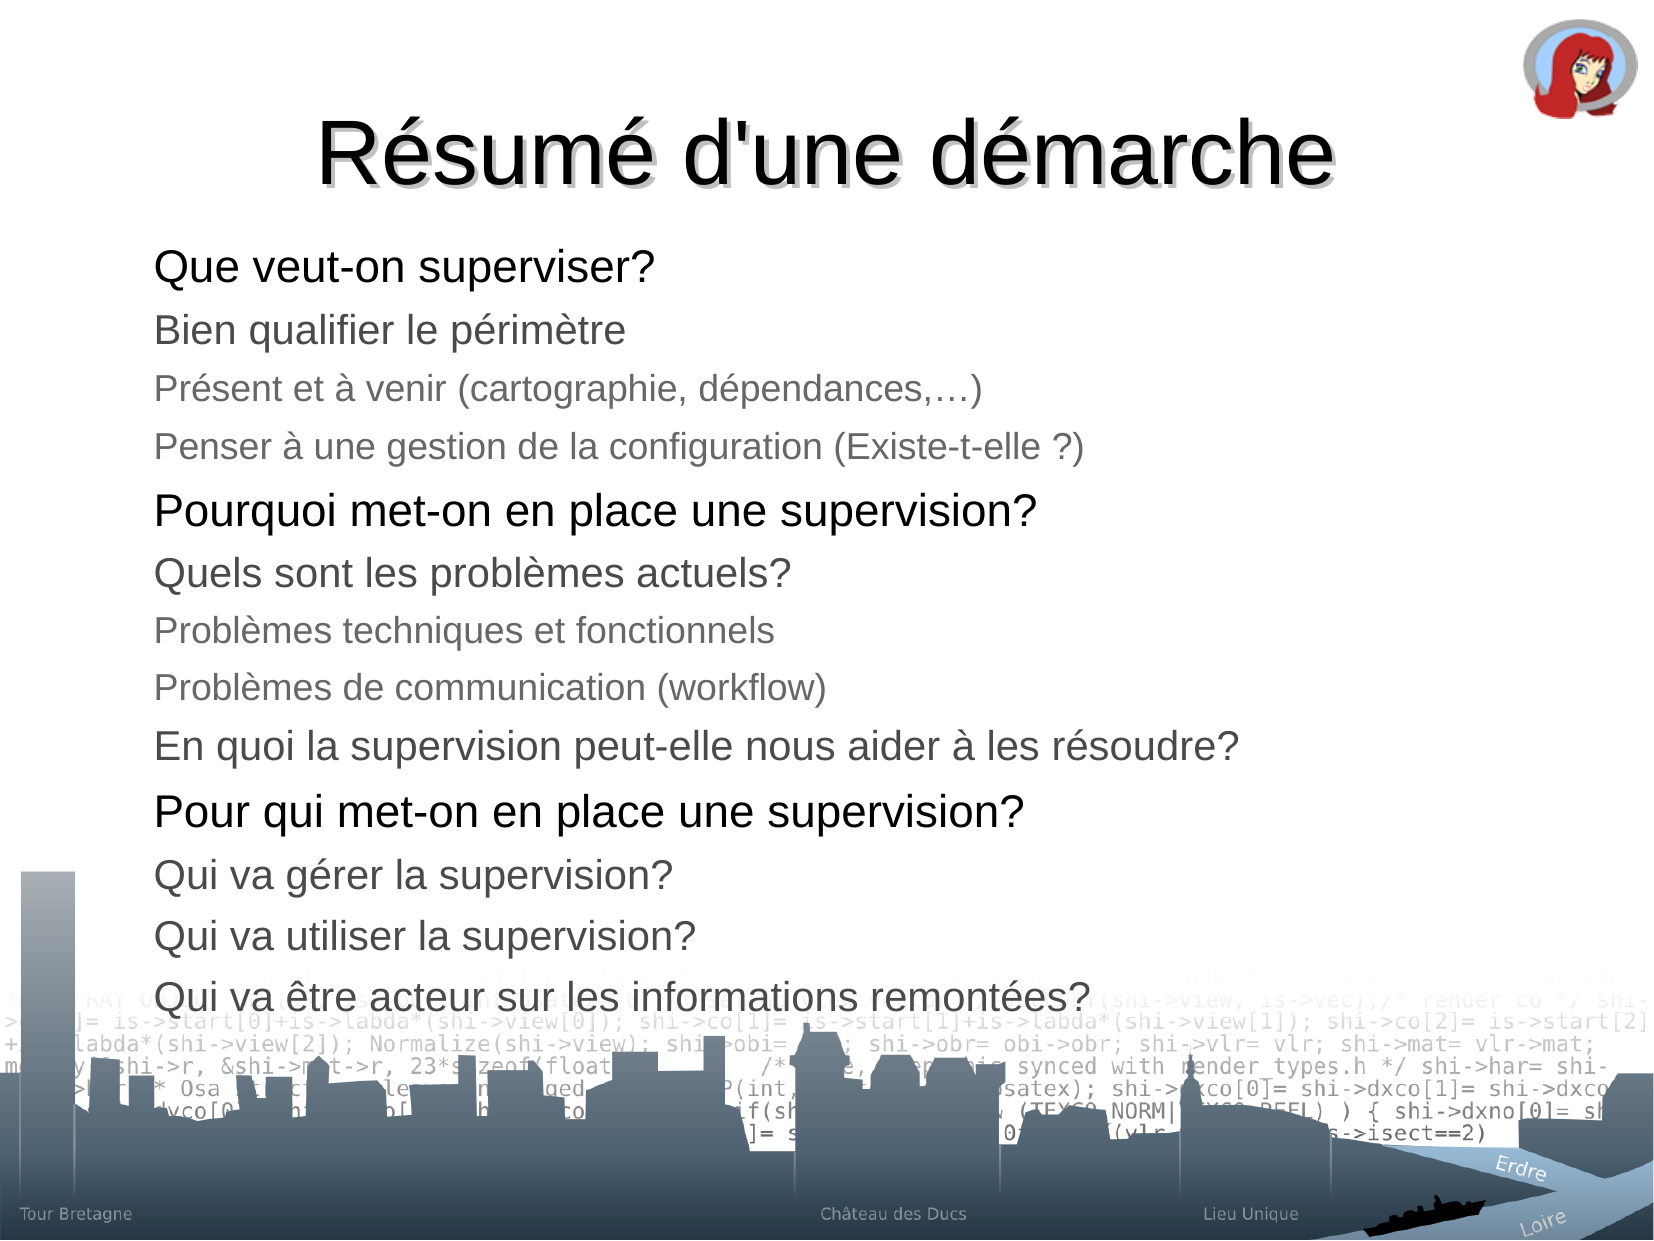

# Résumé d'une démarche
Que veut-on superviser?
Bien qualifier le périmètre
Présent et à venir (cartographie, dépendances,…)‏
Penser à une gestion de la configuration (Existe-t-elle ?)‏
Pourquoi met-on en place une supervision?
Quels sont les problèmes actuels?
Problèmes techniques et fonctionnels
Problèmes de communication (workflow)‏
En quoi la supervision peut-elle nous aider à les résoudre?
Pour qui met-on en place une supervision?
Qui va gérer la supervision?
Qui va utiliser la supervision?
Qui va être acteur sur les informations remontées?